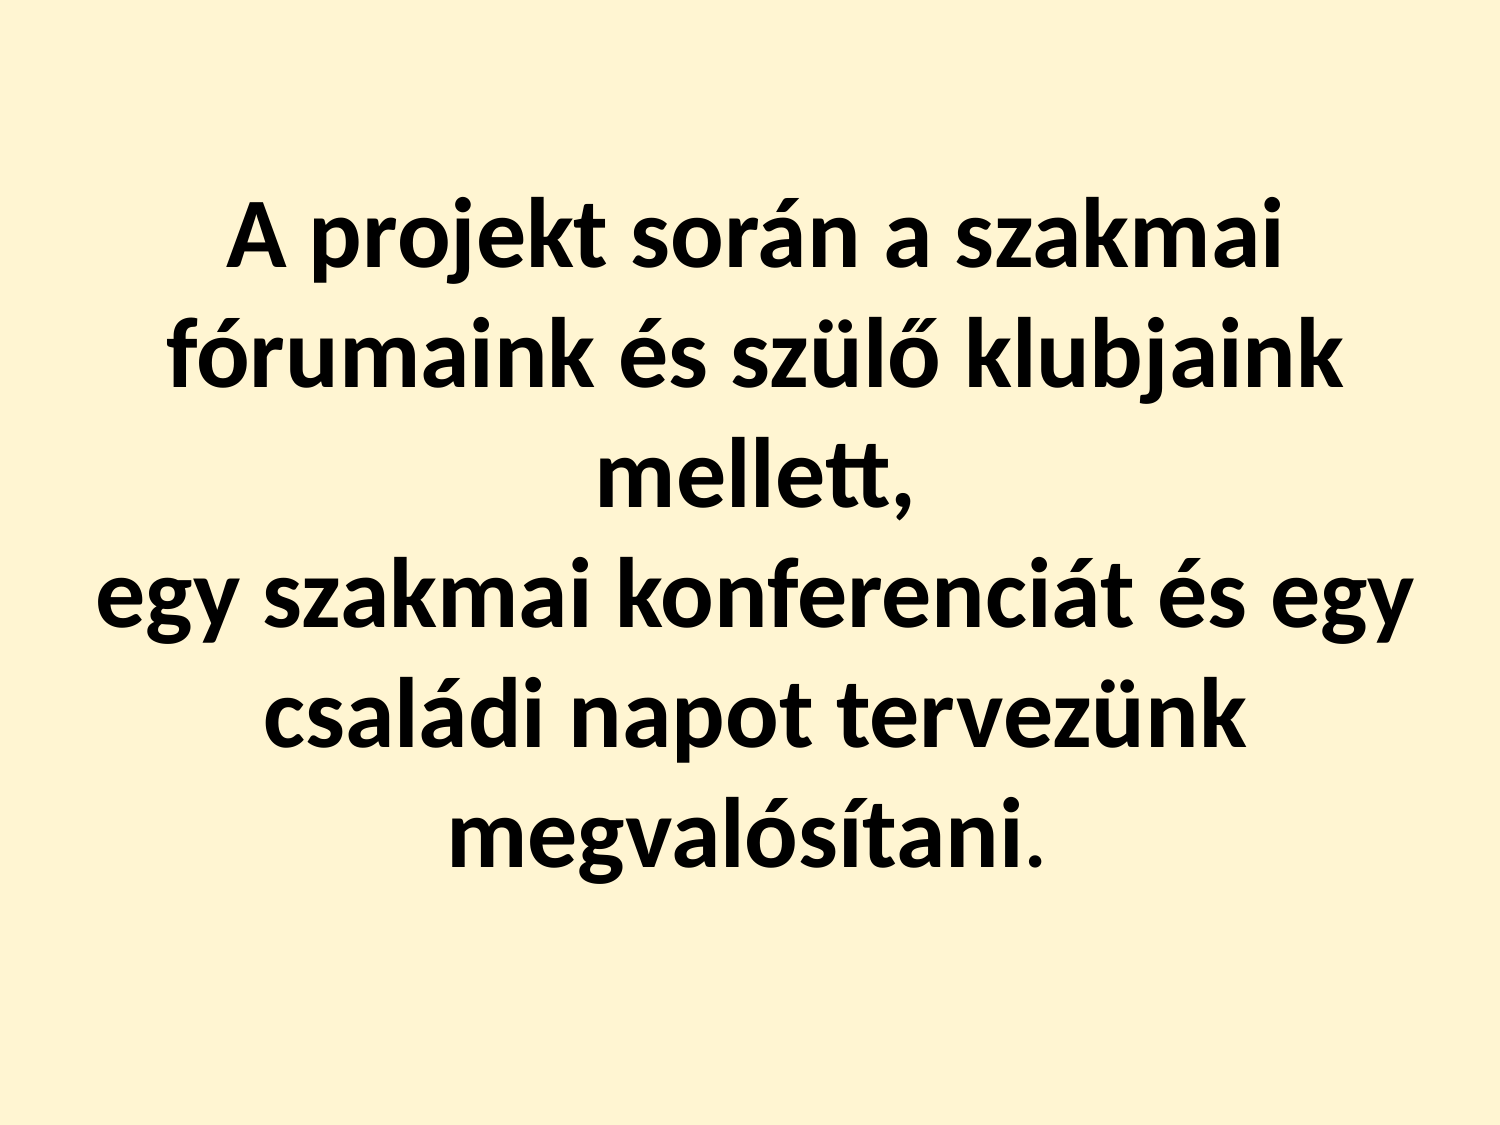

A projekt során a szakmai fórumaink és szülő klubjaink mellett,
egy szakmai konferenciát és egy családi napot tervezünk megvalósítani.